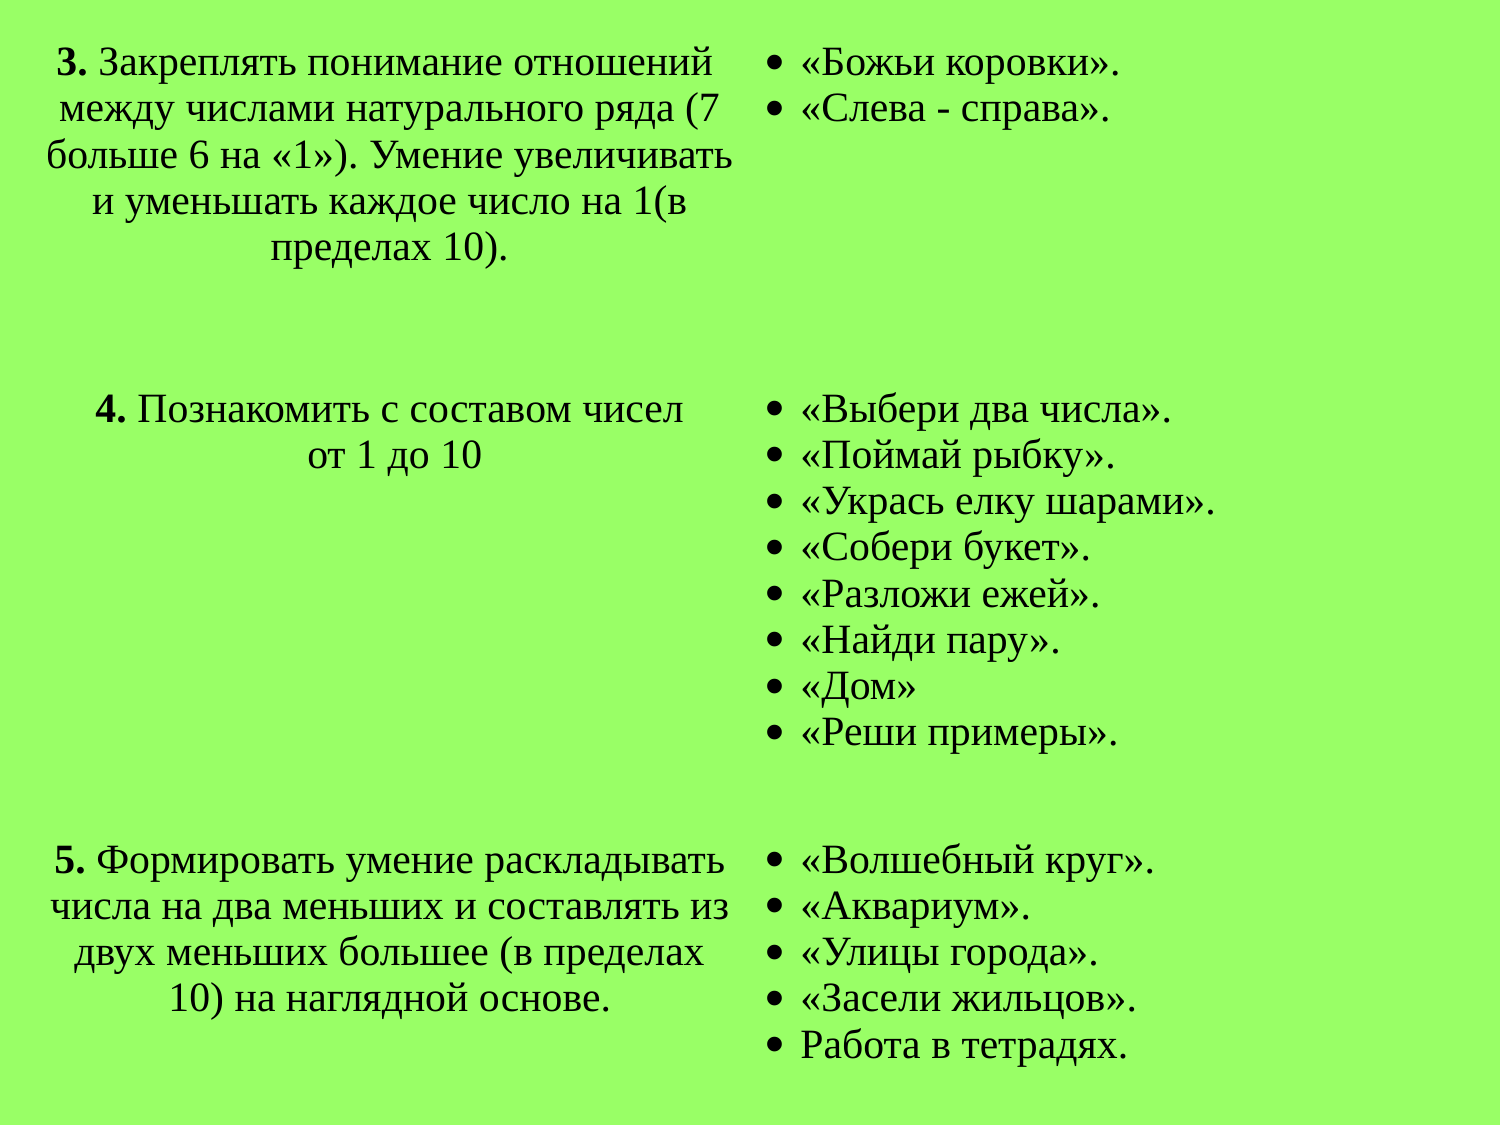

| 3. Закреплять понимание отношений между числами натурального ряда (7 больше 6 на «1»). Умение увеличивать и уменьшать каждое число на 1(в пределах 10). | «Божьи коровки». «Слева - справа». |
| --- | --- |
| 4. Познакомить с составом чисел от 1 до 10 | «Выбери два числа». «Поймай рыбку». «Укрась елку шарами». «Собери букет». «Разложи ежей». «Найди пару». «Дом» «Реши примеры». |
| 5. Формировать умение раскладывать числа на два меньших и составлять из двух меньших большее (в пределах 10) на наглядной основе. | «Волшебный круг». «Аквариум». «Улицы города». «Засели жильцов». Работа в тетрадях. |